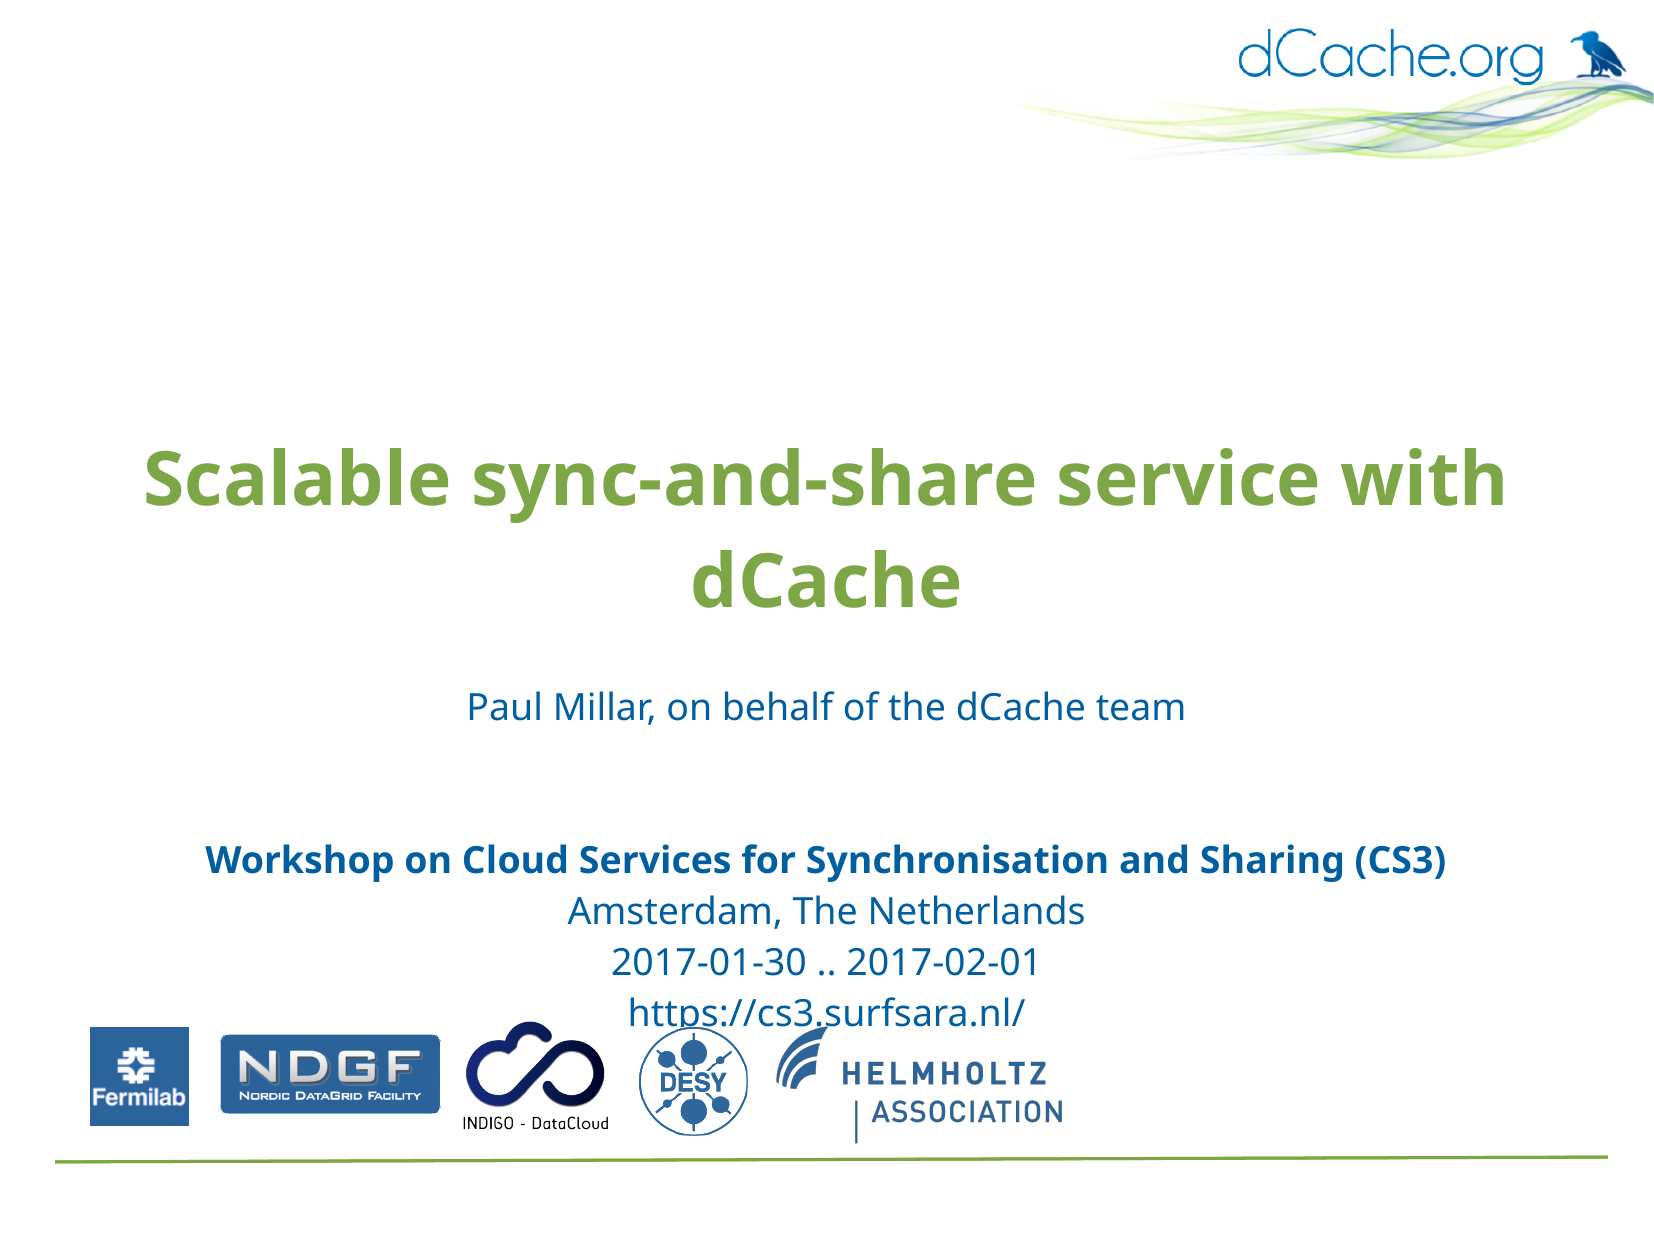

Scalable sync-and-share service with dCache
Paul Millar, on behalf of the dCache team
Workshop on Cloud Services for Synchronisation and Sharing (CS3)
Amsterdam, The Netherlands
2017-01-30 .. 2017-02-01
https://cs3.surfsara.nl/